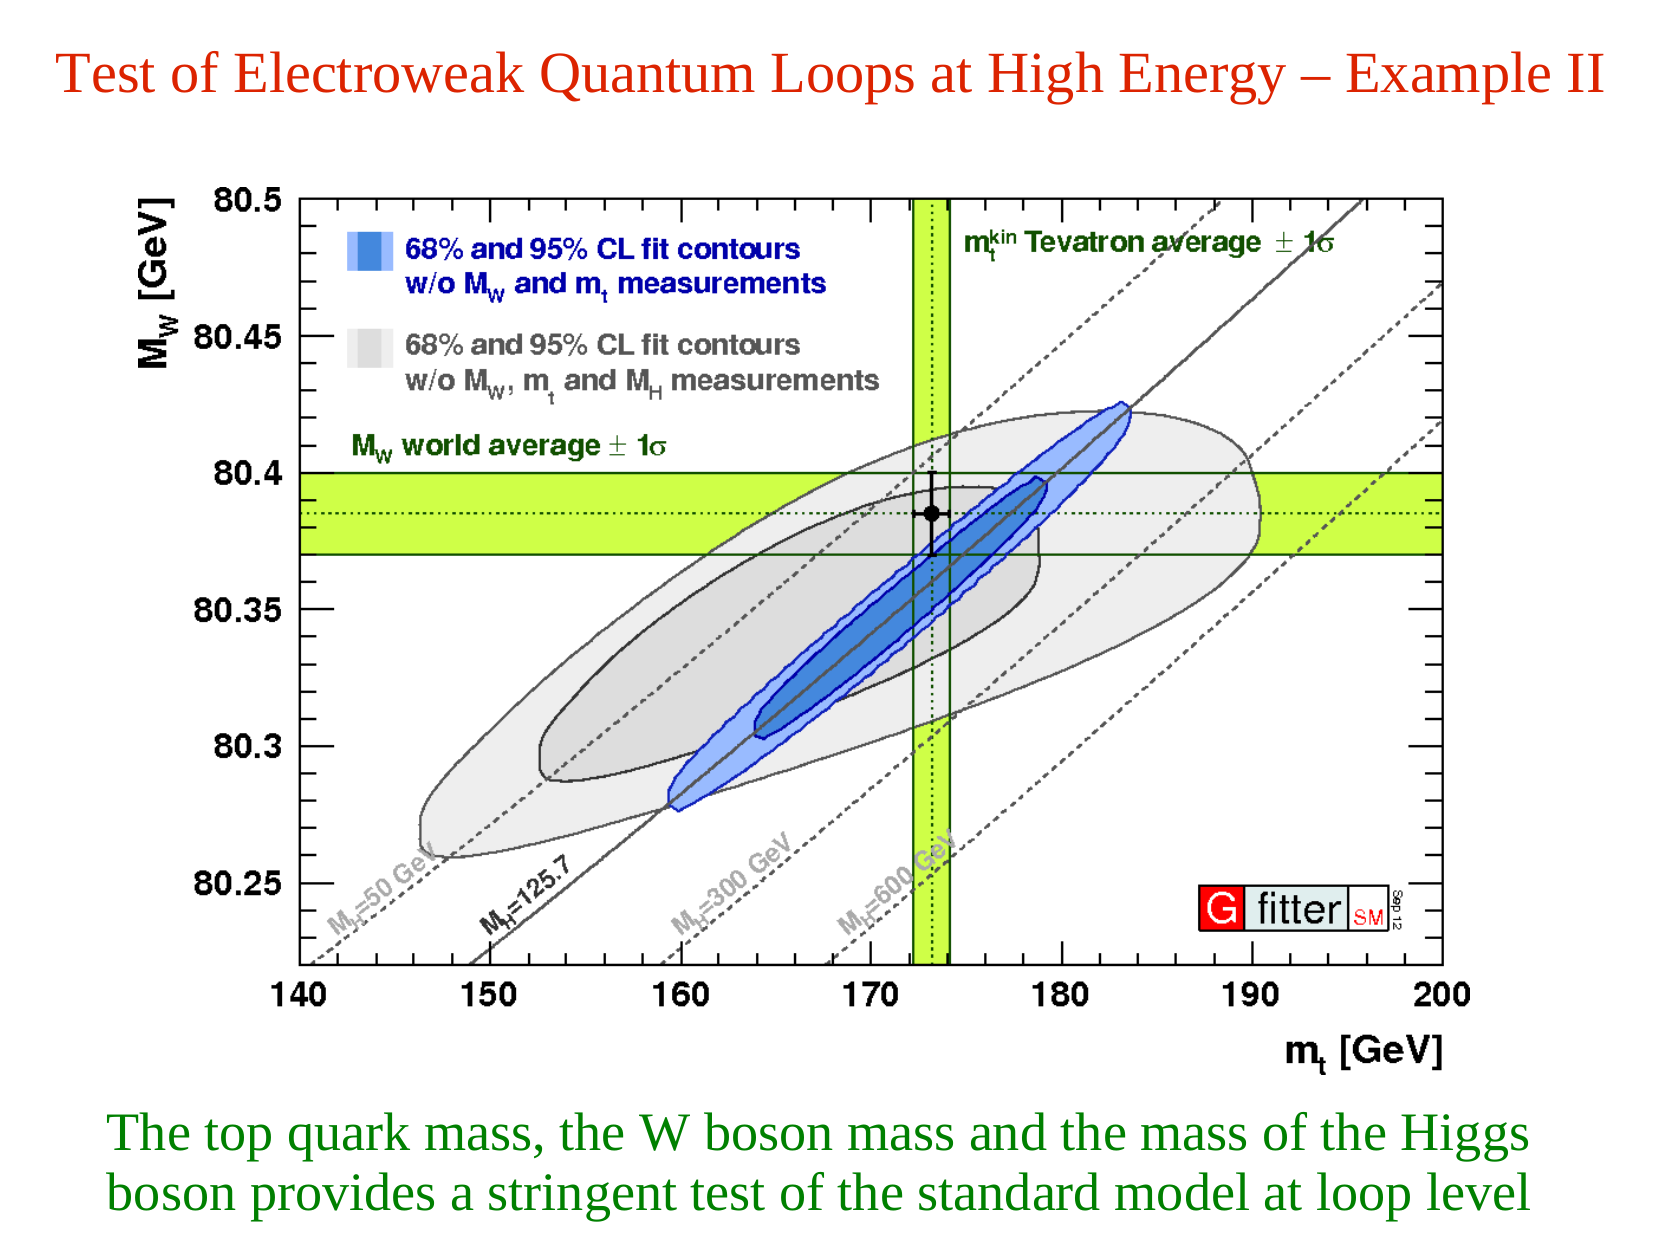

# Test of Electroweak Quantum Loops at High Energy – Example II
The top quark mass, the W boson mass and the mass of the Higgs boson provides a stringent test of the standard model at loop level